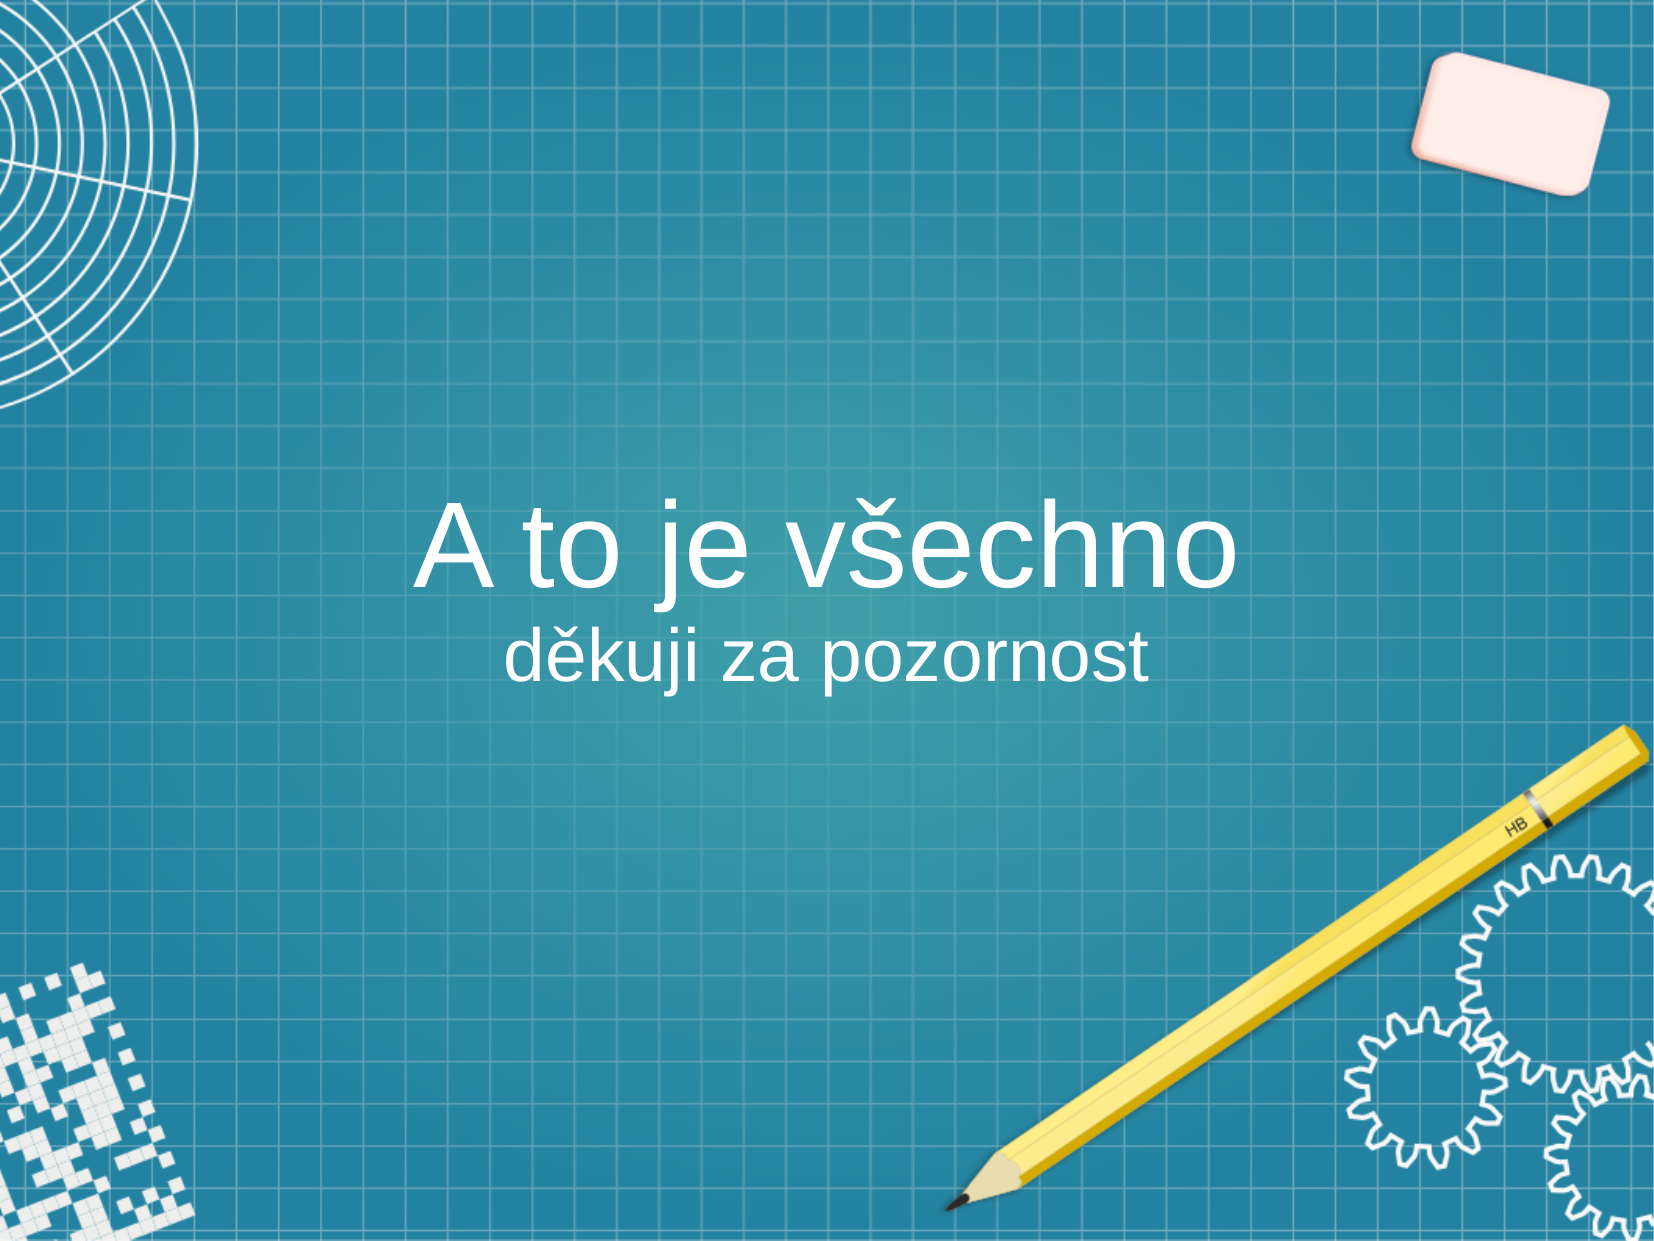

# A to je všechno děkuji za pozornost